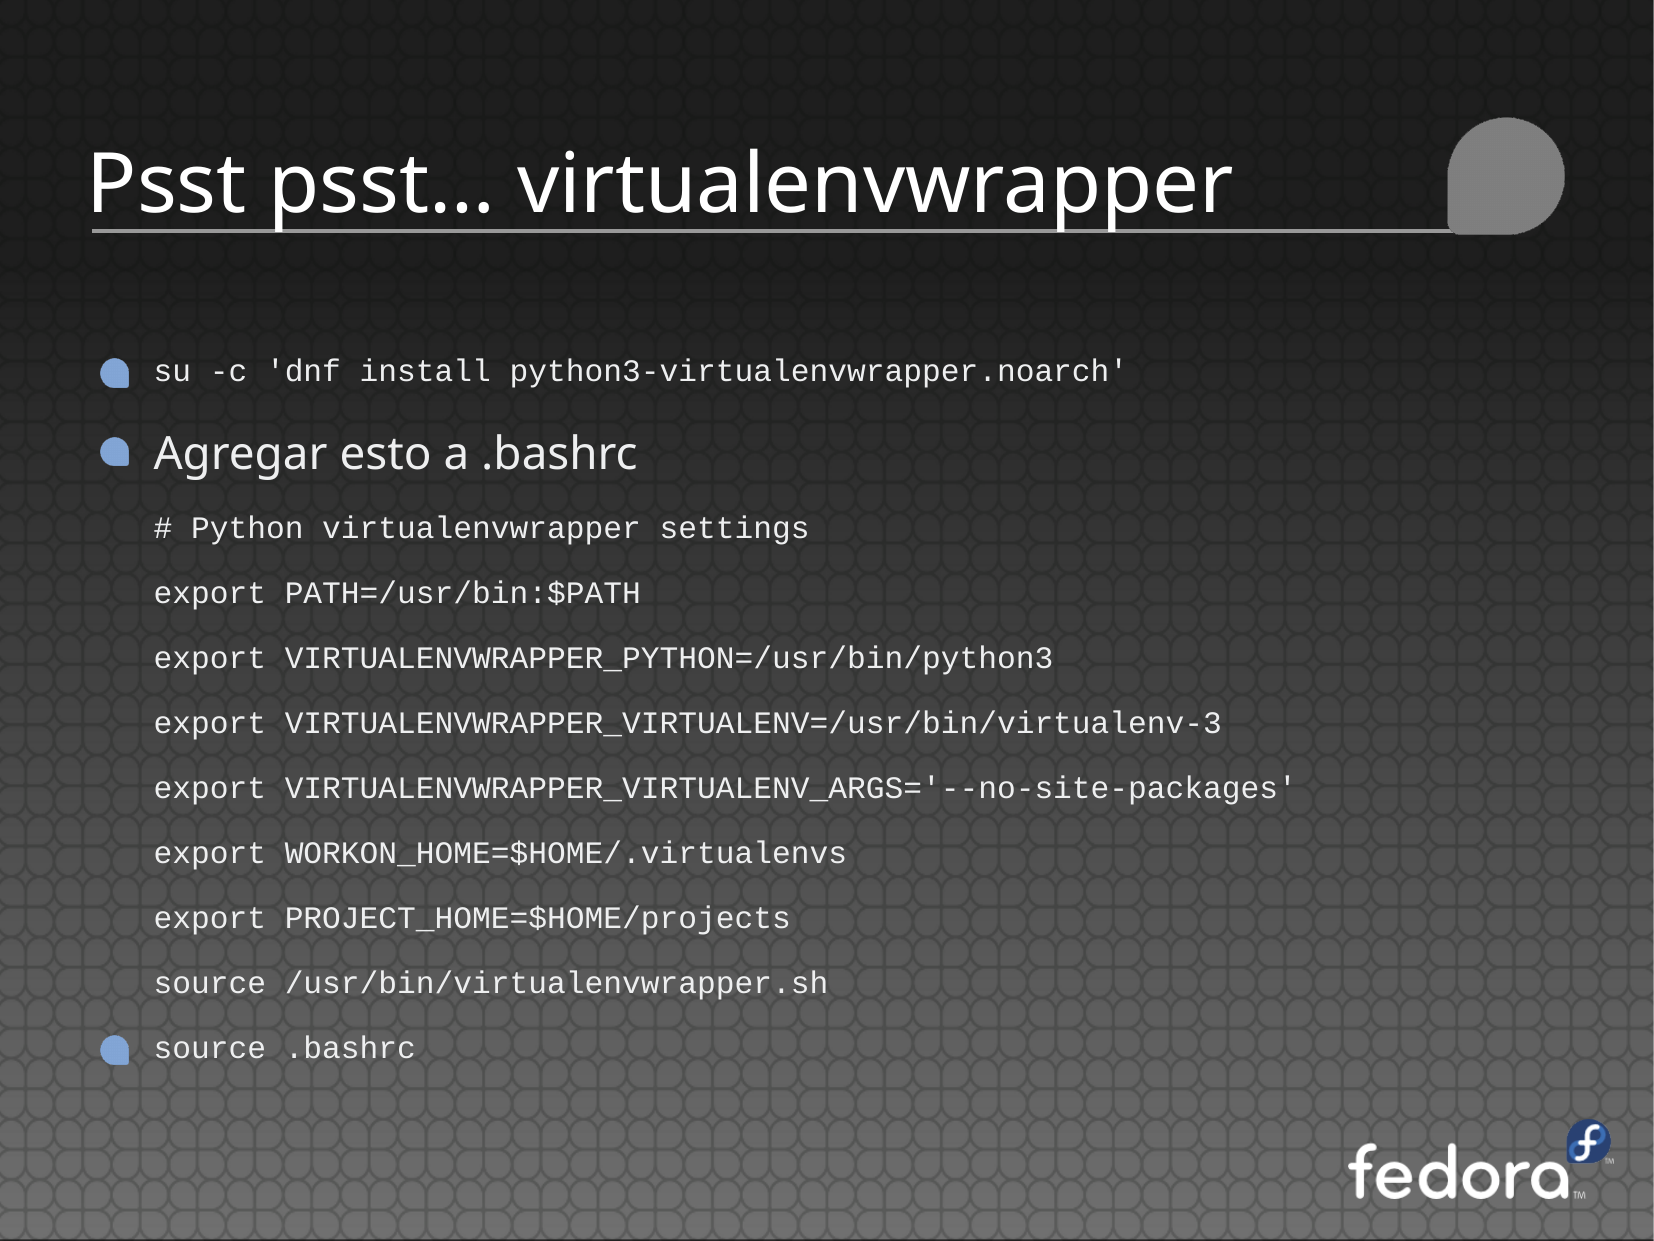

# Psst psst… virtualenvwrapper
su -c 'dnf install python3-virtualenvwrapper.noarch'
Agregar esto a .bashrc
# Python virtualenvwrapper settings
export PATH=/usr/bin:$PATH
export VIRTUALENVWRAPPER_PYTHON=/usr/bin/python3
export VIRTUALENVWRAPPER_VIRTUALENV=/usr/bin/virtualenv-3
export VIRTUALENVWRAPPER_VIRTUALENV_ARGS='--no-site-packages'
export WORKON_HOME=$HOME/.virtualenvs
export PROJECT_HOME=$HOME/projects
source /usr/bin/virtualenvwrapper.sh
source .bashrc